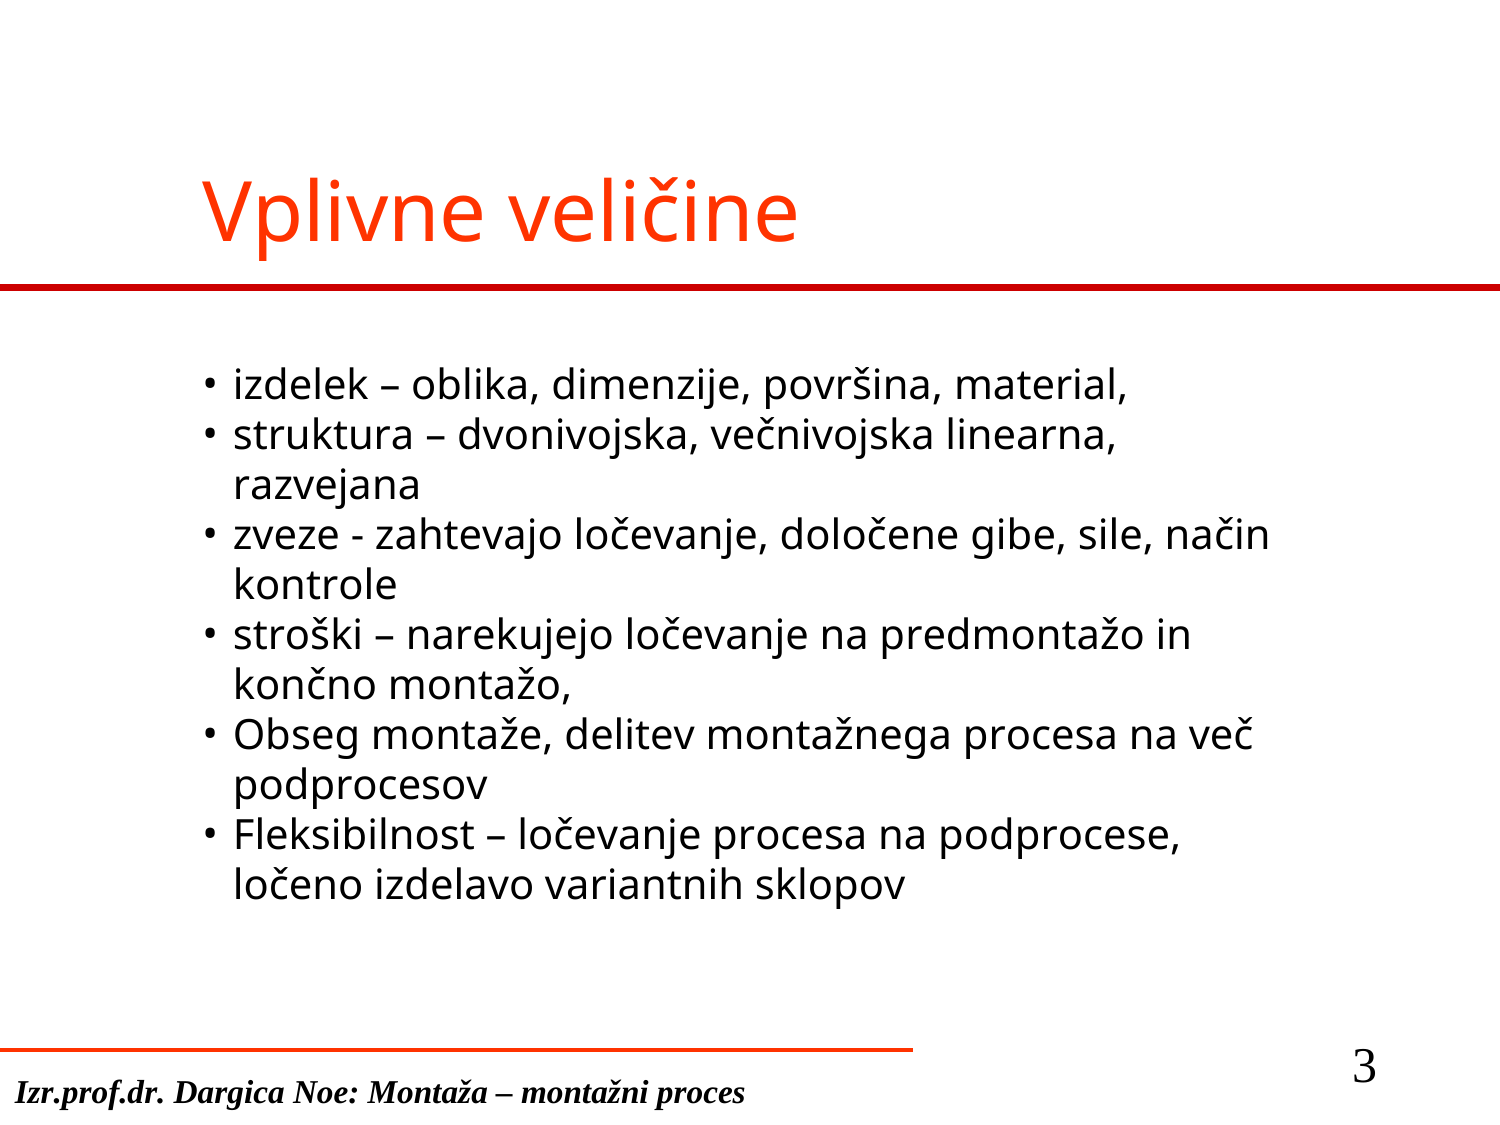

Vplivne veličine
izdelek – oblika, dimenzije, površina, material,
struktura – dvonivojska, večnivojska linearna, razvejana
zveze - zahtevajo ločevanje, določene gibe, sile, način kontrole
stroški – narekujejo ločevanje na predmontažo in končno montažo,
Obseg montaže, delitev montažnega procesa na več podprocesov
Fleksibilnost – ločevanje procesa na podprocese, ločeno izdelavo variantnih sklopov
3